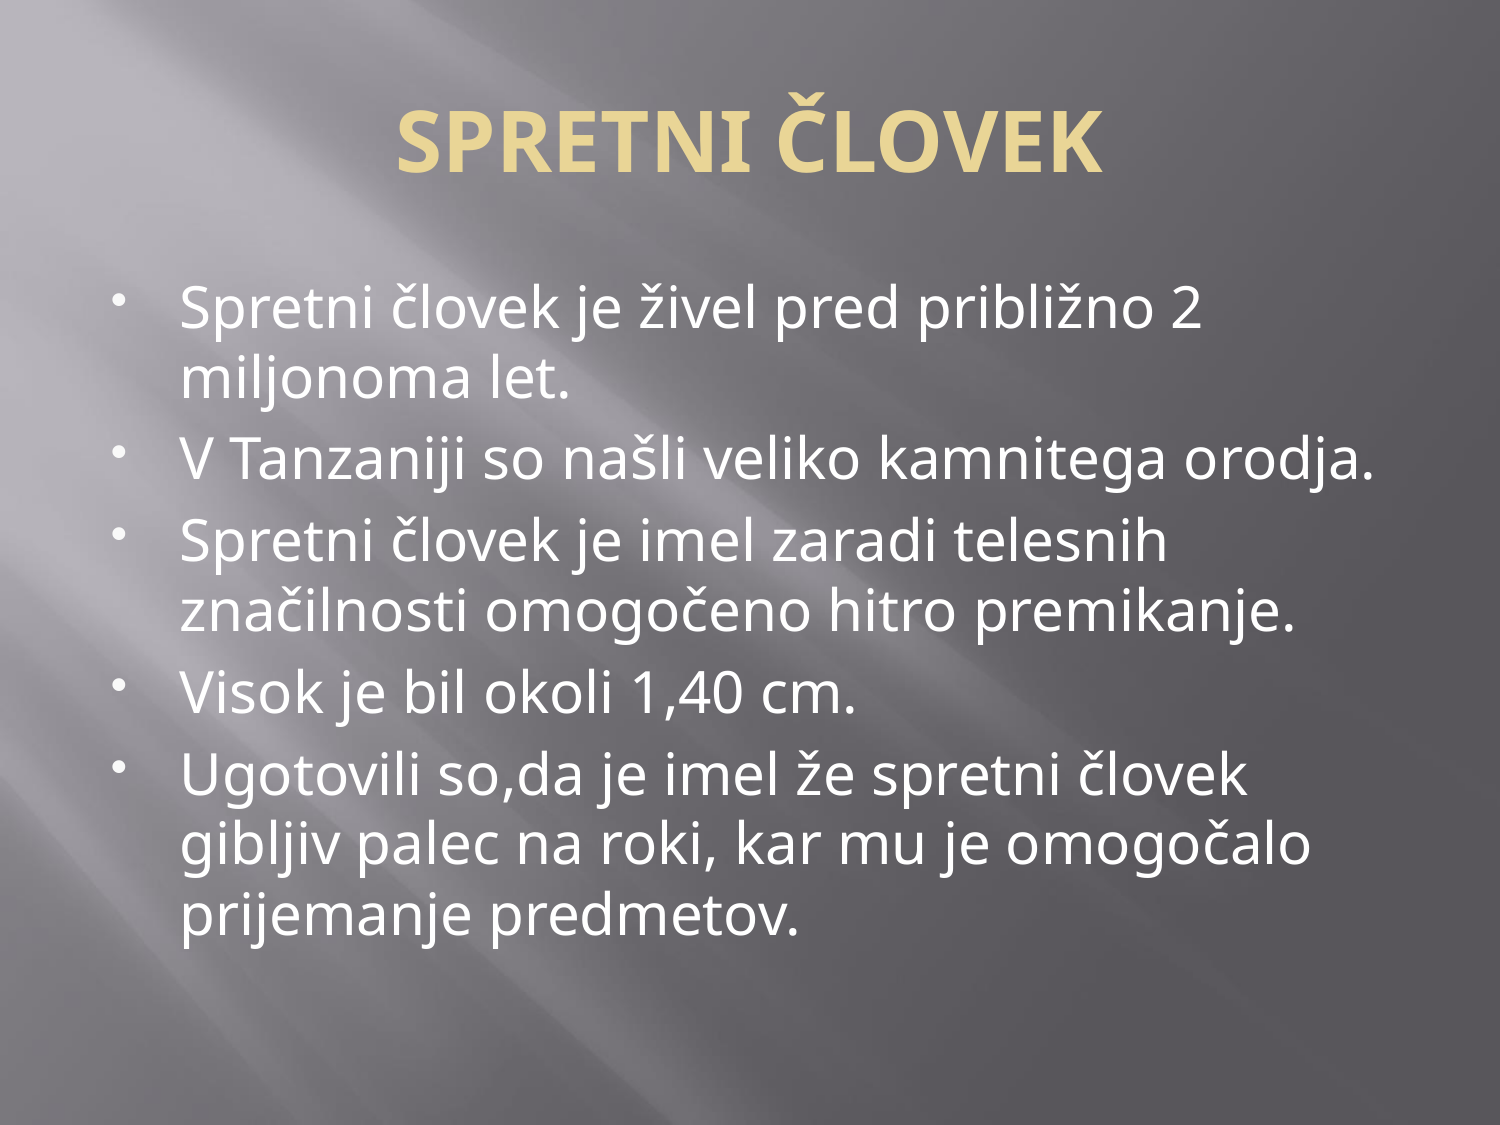

# SPRETNI ČLOVEK
Spretni človek je živel pred približno 2 miljonoma let.
V Tanzaniji so našli veliko kamnitega orodja.
Spretni človek je imel zaradi telesnih značilnosti omogočeno hitro premikanje.
Visok je bil okoli 1,40 cm.
Ugotovili so,da je imel že spretni človek gibljiv palec na roki, kar mu je omogočalo prijemanje predmetov.